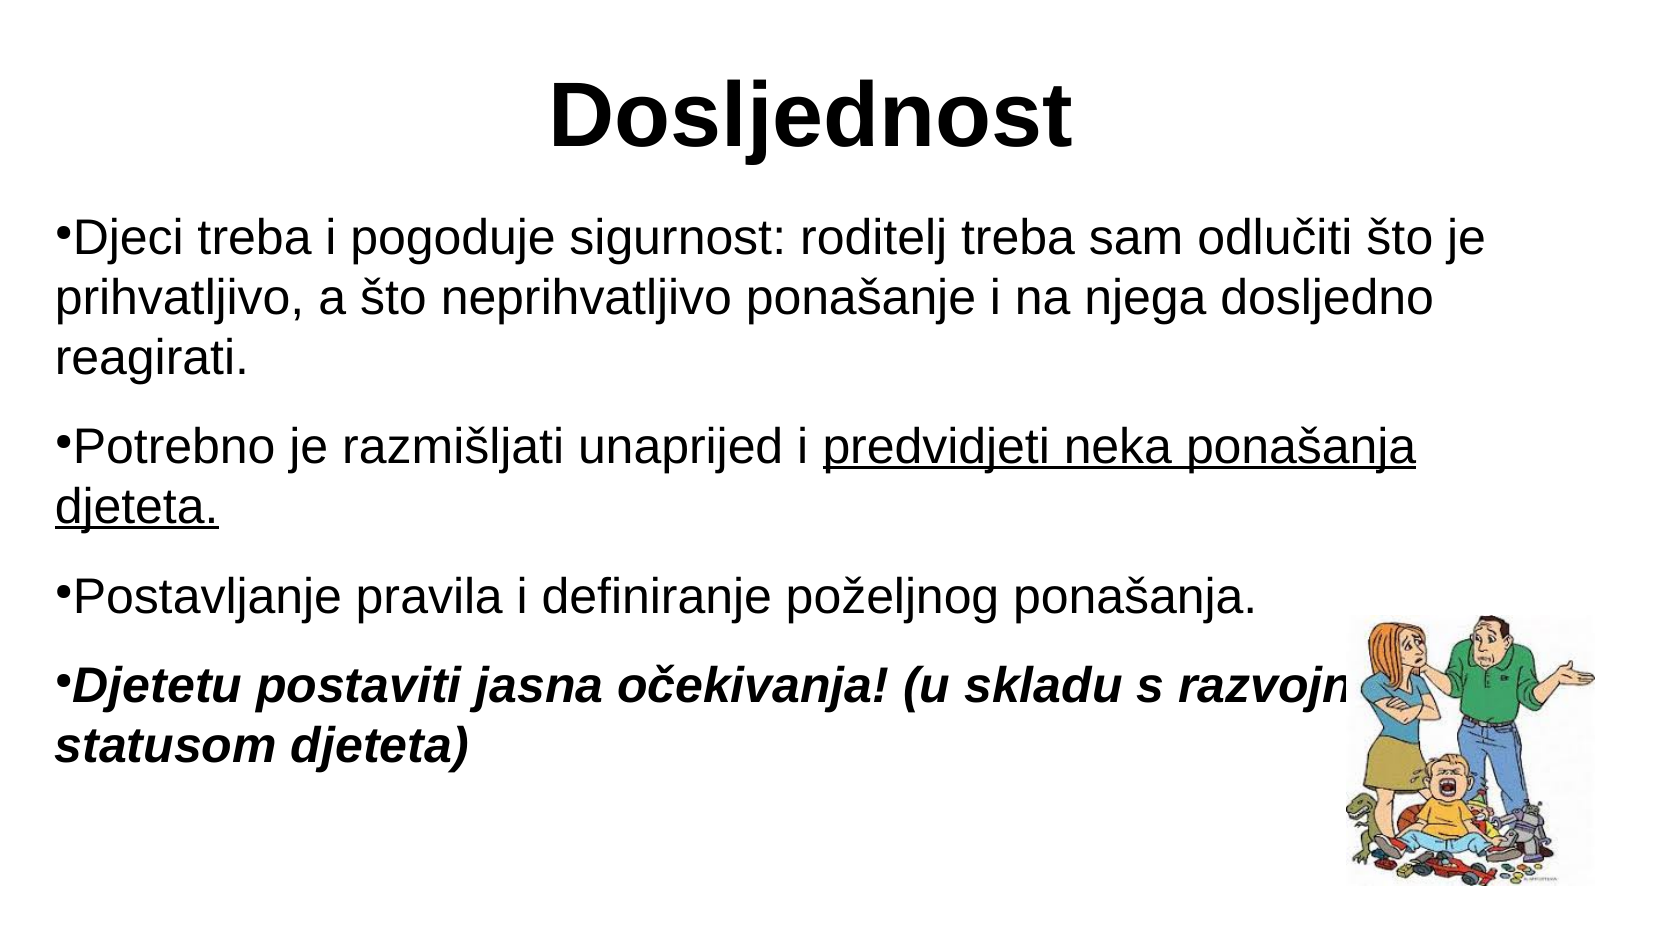

Dosljednost
# Djeci treba i pogoduje sigurnost: roditelj treba sam odlučiti što je prihvatljivo, a što neprihvatljivo ponašanje i na njega dosljedno reagirati.
Potrebno je razmišljati unaprijed i predvidjeti neka ponašanja djeteta.
Postavljanje pravila i definiranje poželjnog ponašanja.
Djetetu postaviti jasna očekivanja! (u skladu s razvojnim statusom djeteta)